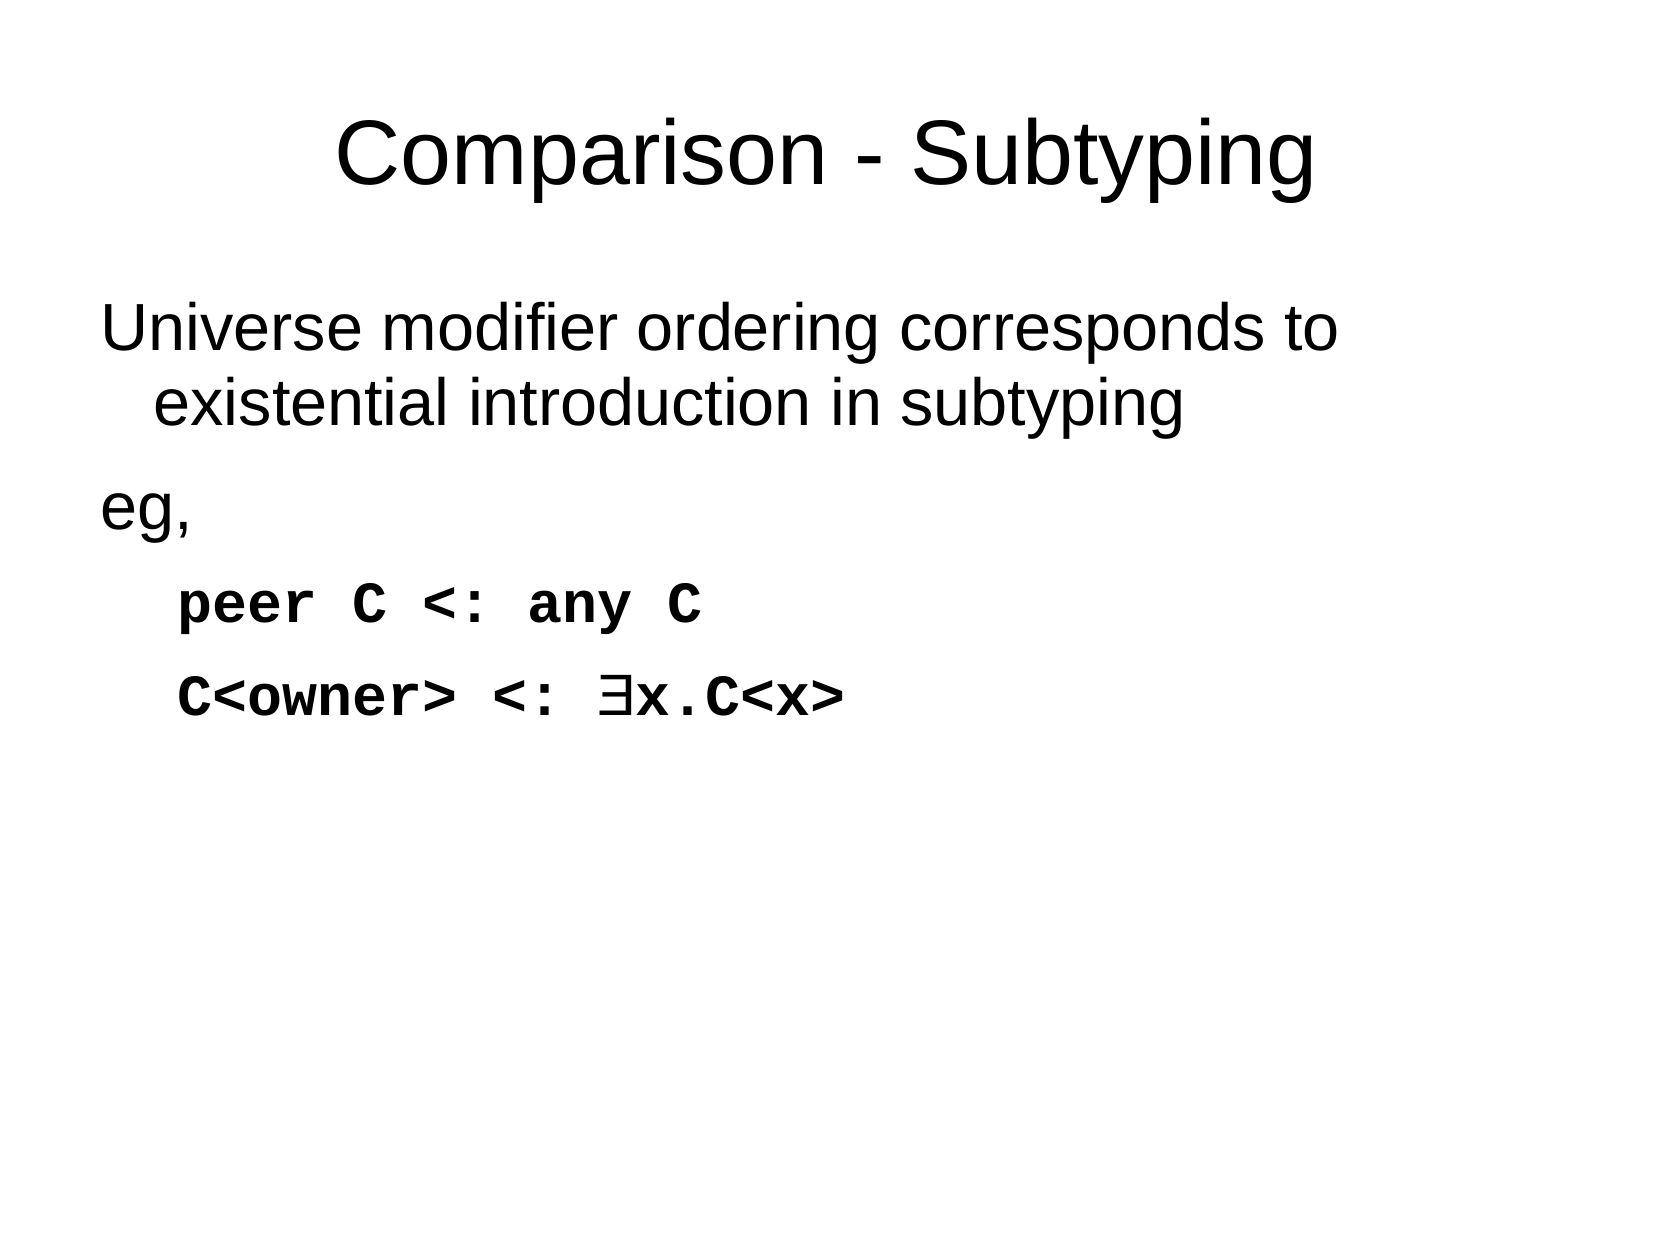

# Comparison - Subtyping
Universe modifier ordering corresponds to existential introduction in subtyping
eg,
peer C <: any C
C<owner> <: Ǝx.C<x>